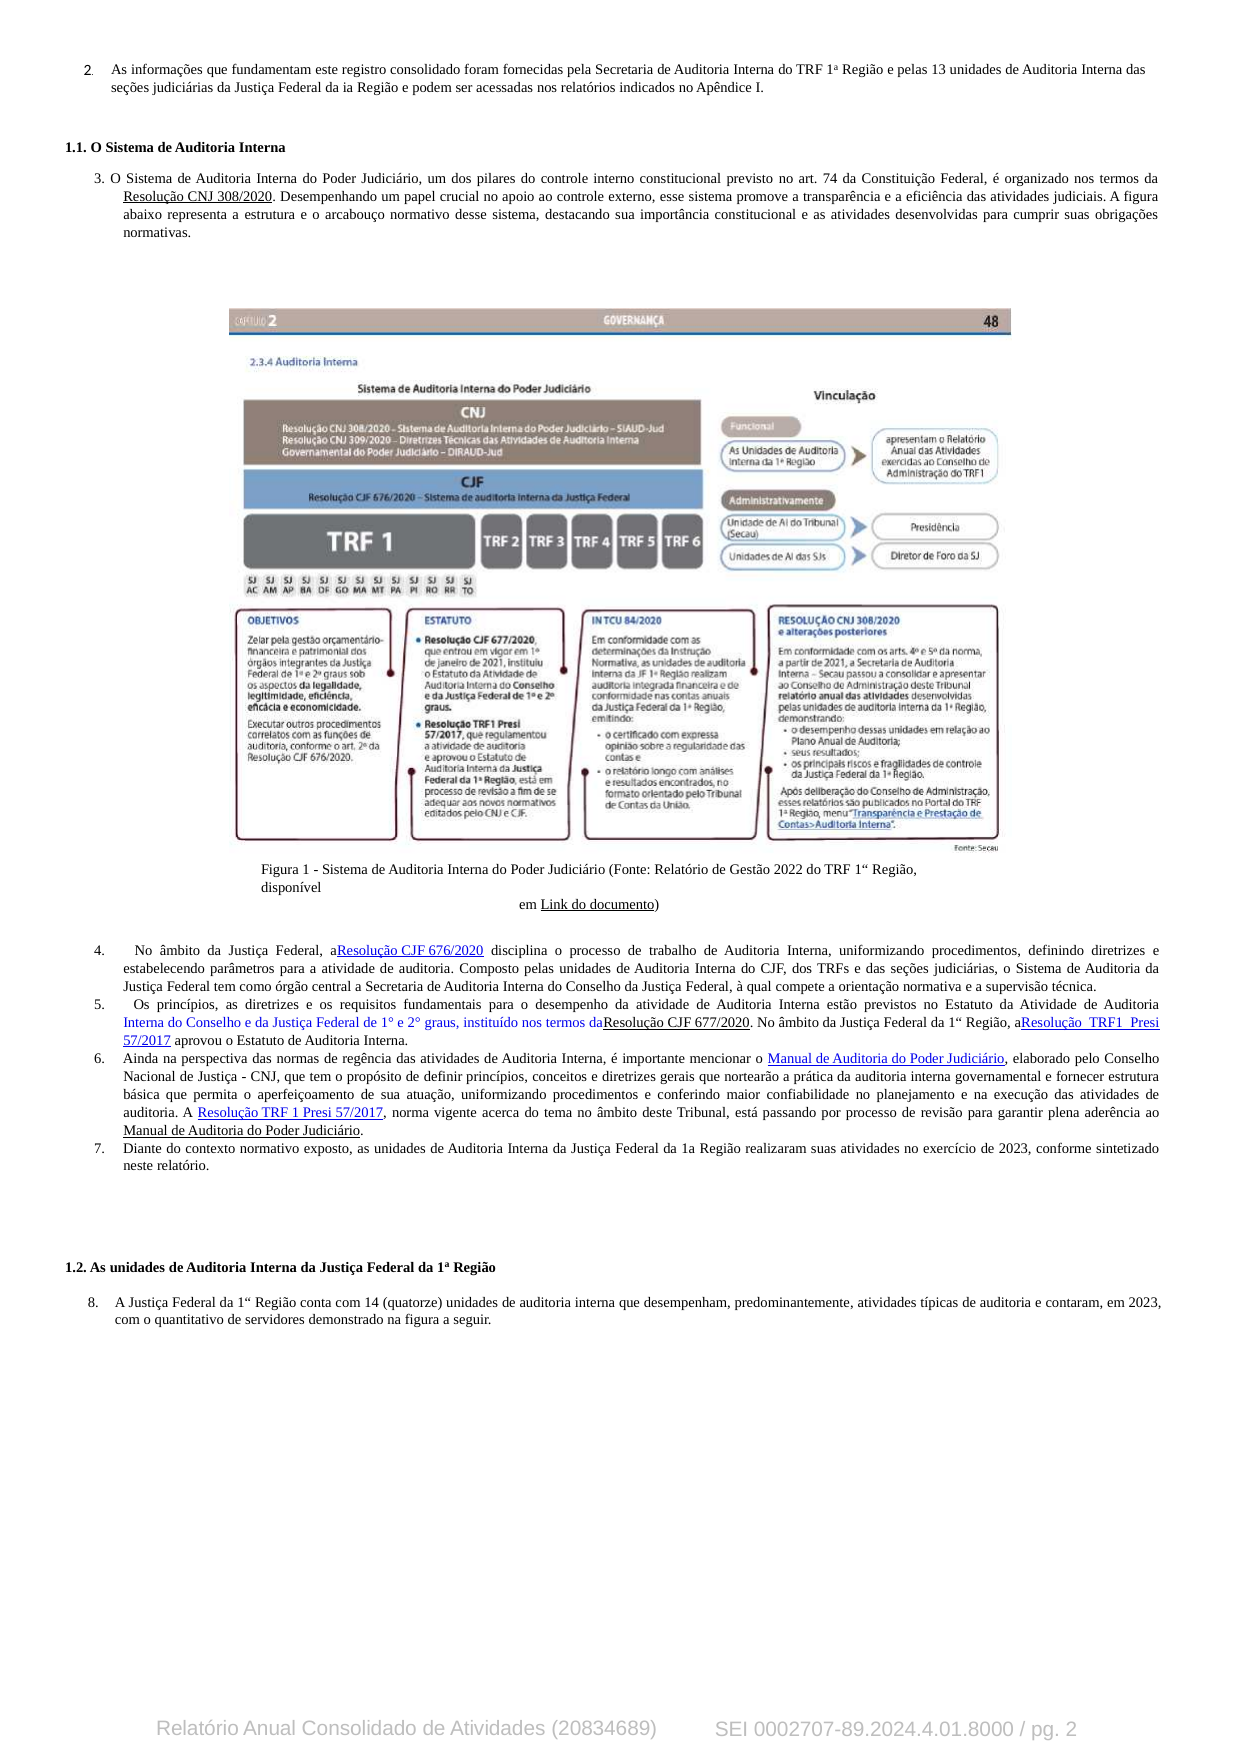

As informações que fundamentam este registro consolidado foram fornecidas pela Secretaria de Auditoria Interna do TRF 1a Região e pelas 13 unidades de Auditoria Interna das seções judiciárias da Justiça Federal da ia Região e podem ser acessadas nos relatórios indicados no Apêndice I.
2.
1.1. O Sistema de Auditoria Interna
3. O Sistema de Auditoria Interna do Poder Judiciário, um dos pilares do controle interno constitucional previsto no art. 74 da Constituição Federal, é organizado nos termos daResolução CNJ 308/2020. Desempenhando um papel crucial no apoio ao controle externo, esse sistema promove a transparência e a eficiência das atividades judiciais. A figura abaixo representa a estrutura e o arcabouço normativo desse sistema, destacando sua importância constitucional e as atividades desenvolvidas para cumprir suas obrigações normativas.
Figura 1 - Sistema de Auditoria Interna do Poder Judiciário (Fonte: Relatório de Gestão 2022 do TRF 1“ Região, disponível
em Link do documento)
4. No âmbito da Justiça Federal, aResolução CJF 676/2020 disciplina o processo de trabalho de Auditoria Interna, uniformizando procedimentos, definindo diretrizes e estabelecendo parâmetros para a atividade de auditoria. Composto pelas unidades de Auditoria Interna do CJF, dos TRFs e das seções judiciárias, o Sistema de Auditoria da Justiça Federal tem como órgão central a Secretaria de Auditoria Interna do Conselho da Justiça Federal, à qual compete a orientação normativa e a supervisão técnica.
5. Os princípios, as diretrizes e os requisitos fundamentais para o desempenho da atividade de Auditoria Interna estão previstos no Estatuto da Atividade de Auditoria Interna do Conselho e da Justiça Federal de 1° e 2° graus, instituído nos termos daResolução CJF 677/2020. No âmbito da Justiça Federal da 1“ Região, aResolução TRF1 Presi 57/2017 aprovou o Estatuto de Auditoria Interna.
6. Ainda na perspectiva das normas de regência das atividades de Auditoria Interna, é importante mencionar o Manual de Auditoria do Poder Judiciário, elaborado pelo Conselho Nacional de Justiça - CNJ, que tem o propósito de definir princípios, conceitos e diretrizes gerais que nortearão a prática da auditoria interna governamental e fornecer estrutura básica que permita o aperfeiçoamento de sua atuação, uniformizando procedimentos e conferindo maior confiabilidade no planejamento e na execução das atividades de auditoria. A Resolução TRF 1 Presi 57/2017, norma vigente acerca do tema no âmbito deste Tribunal, está passando por processo de revisão para garantir plena aderência ao Manual de Auditoria do Poder Judiciário.
7. Diante do contexto normativo exposto, as unidades de Auditoria Interna da Justiça Federal da 1a Região realizaram suas atividades no exercício de 2023, conforme sintetizado neste relatório.
1.2. As unidades de Auditoria Interna da Justiça Federal da 1a Região
A Justiça Federal da 1“ Região conta com 14 (quatorze) unidades de auditoria interna que desempenham, predominantemente, atividades típicas de auditoria e contaram, em 2023, com o quantitativo de servidores demonstrado na figura a seguir.
8.
Relatório Anual Consolidado de Atividades (20834689)
SEI 0002707-89.2024.4.01.8000 / pg. 2